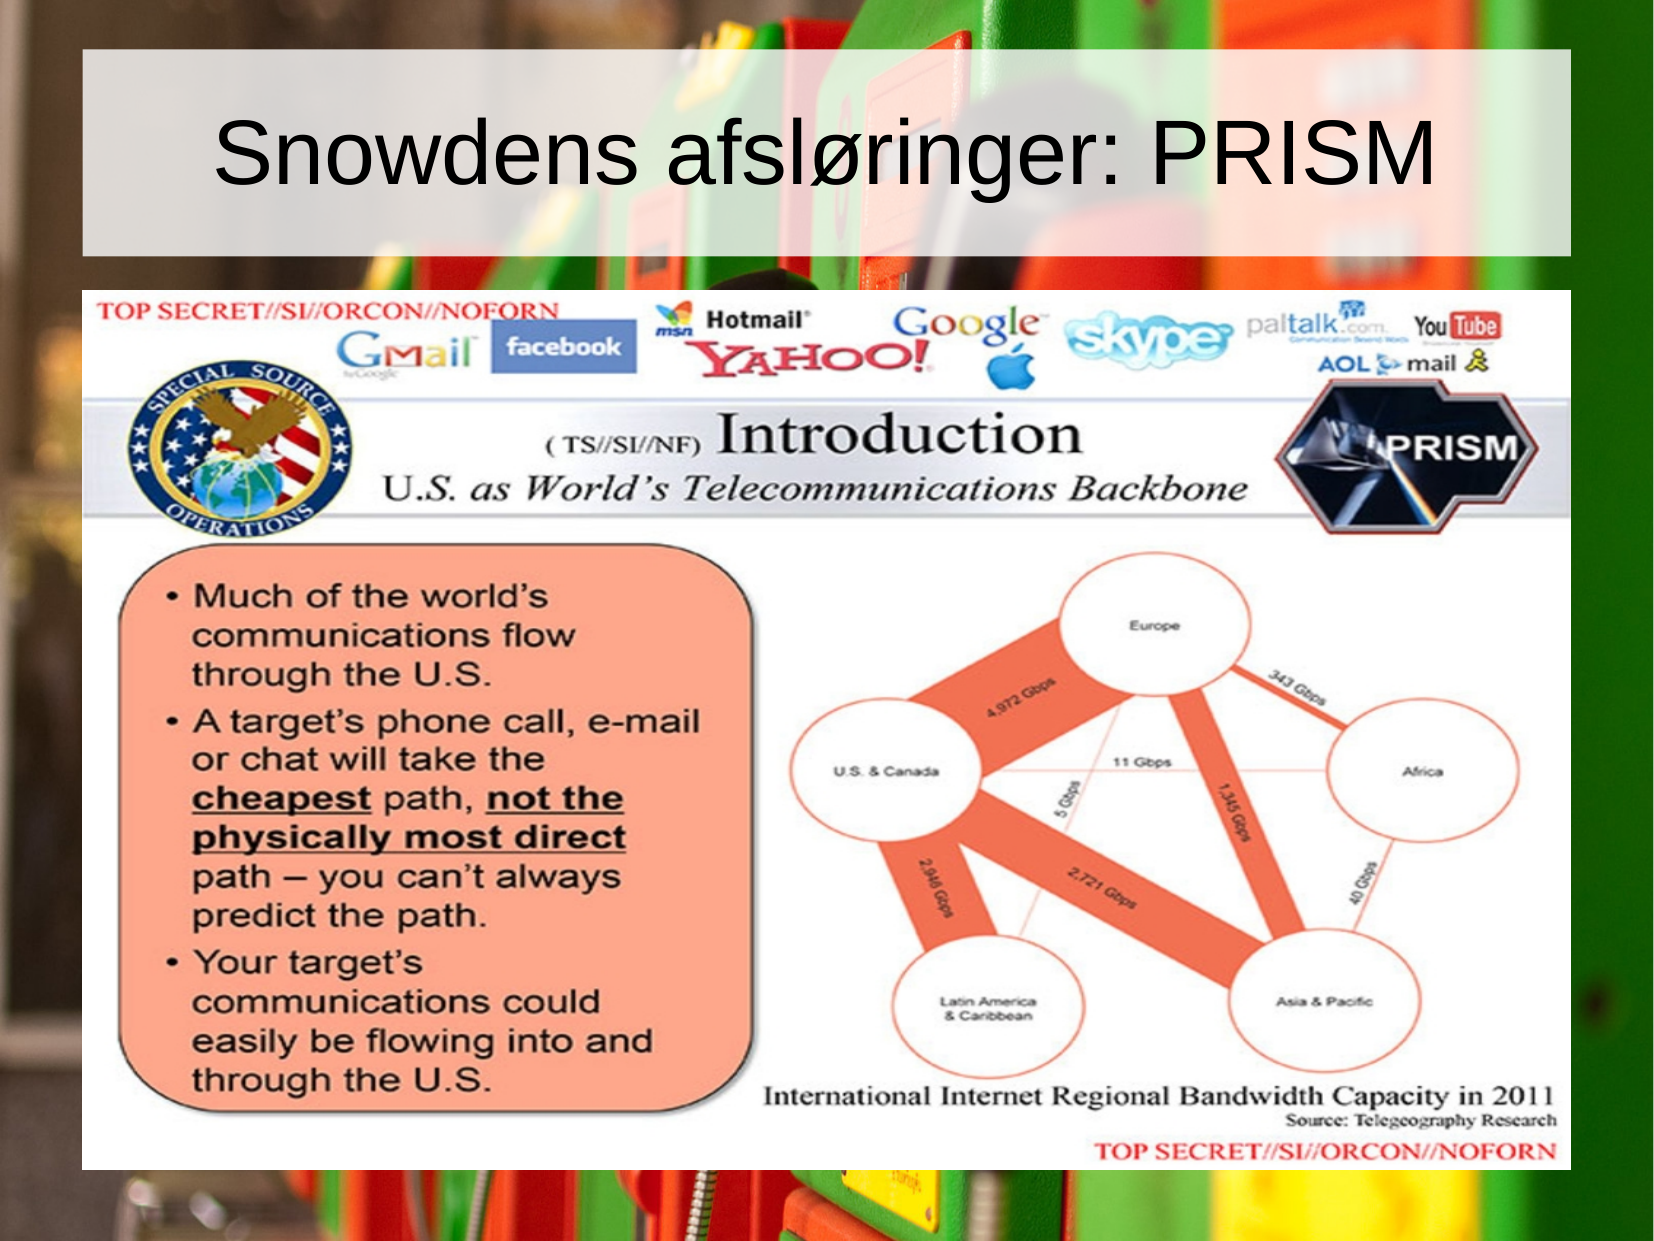

# Snowdens afsløringer: PRISM
Dokumenteret
<<Jamen jeg har ikke noget at skjule>>
Beskyt ikke kun mod PRISM, men også mod den russiske mafia, kinesisk spionage, indere der vil sælge dine data.